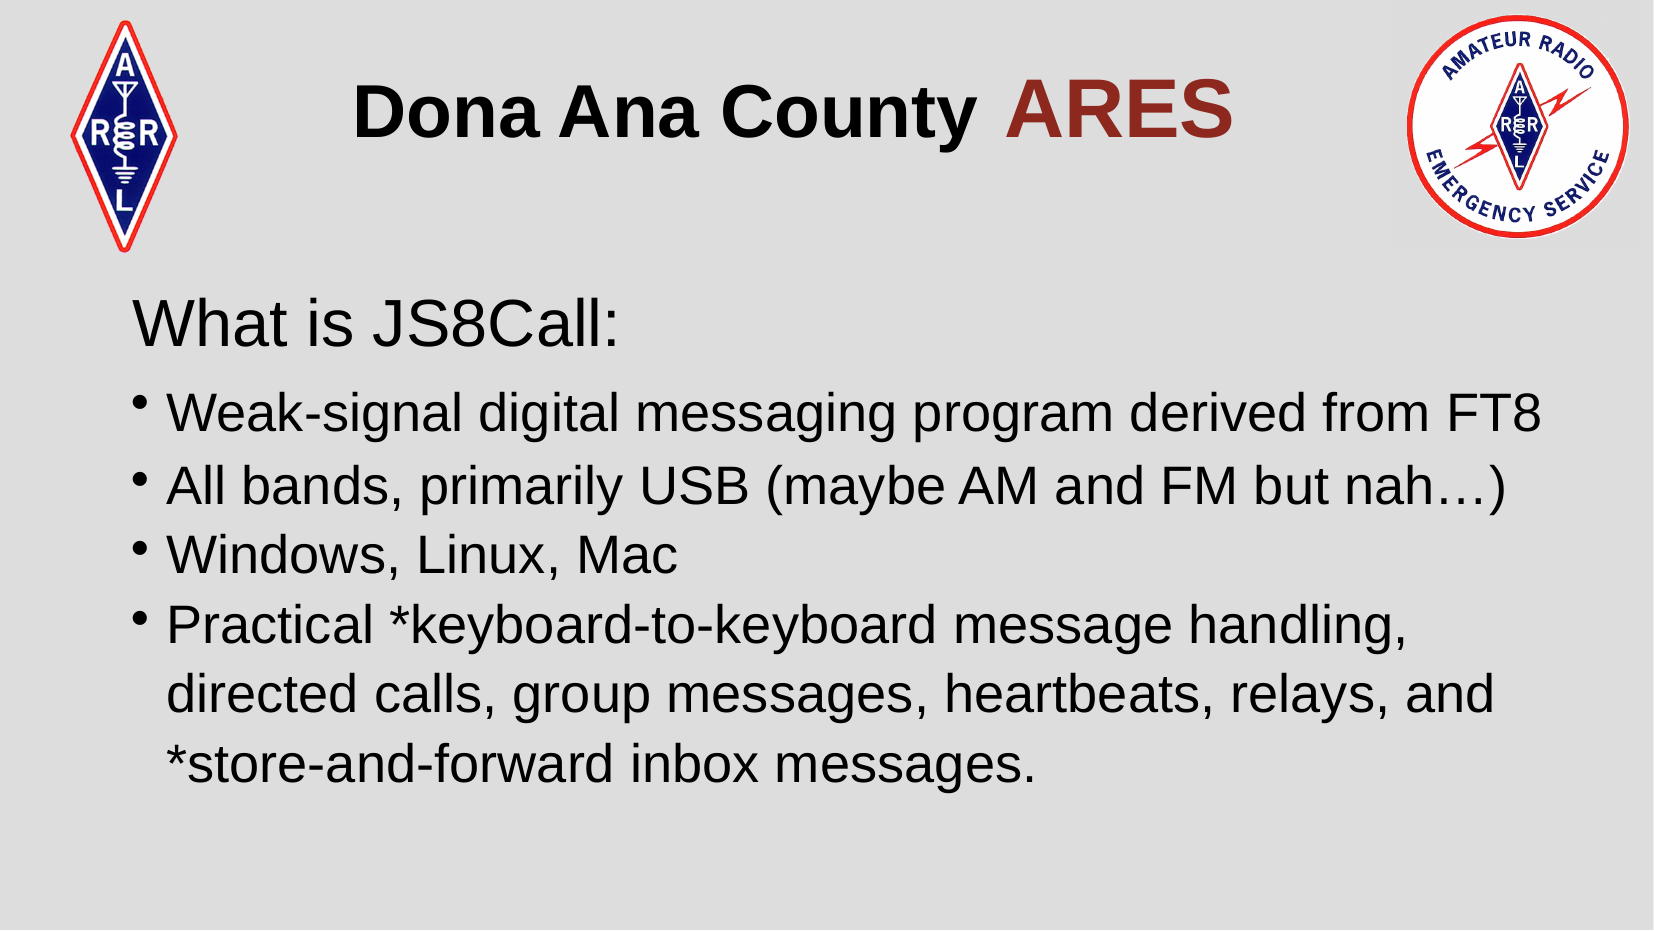

# Dona Ana County ARES
 What is JS8Call:
Weak-signal digital messaging program derived from FT8
All bands, primarily USB (maybe AM and FM but nah…)
Windows, Linux, Mac
Practical *keyboard-to-keyboard message handling, directed calls, group messages, heartbeats, relays, and *store-and-forward inbox messages.